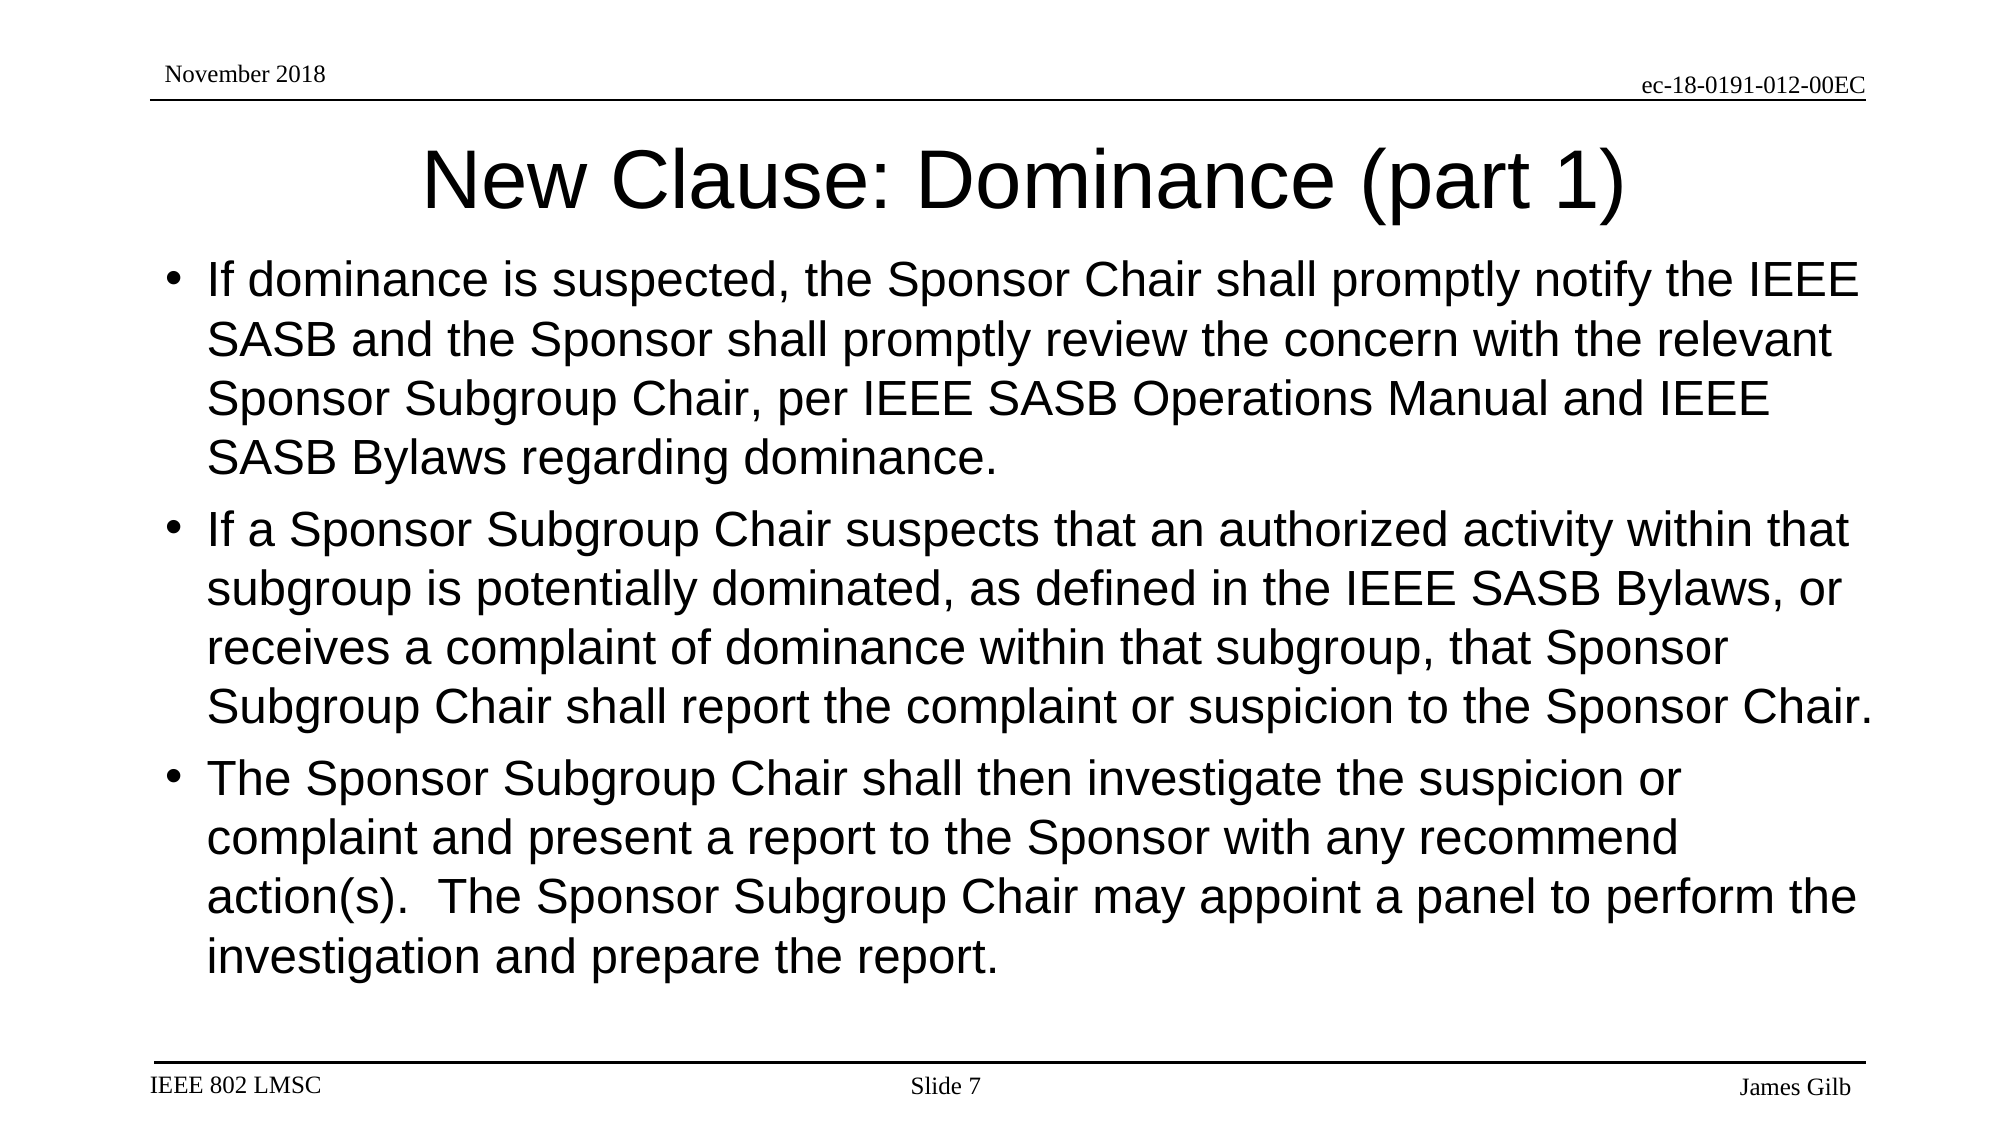

# New Clause: Dominance (part 1)
If dominance is suspected, the Sponsor Chair shall promptly notify the IEEE SASB and the Sponsor shall promptly review the concern with the relevant Sponsor Subgroup Chair, per IEEE SASB Operations Manual and IEEE SASB Bylaws regarding dominance.
If a Sponsor Subgroup Chair suspects that an authorized activity within that subgroup is potentially dominated, as defined in the IEEE SASB Bylaws, or receives a complaint of dominance within that subgroup, that Sponsor Subgroup Chair shall report the complaint or suspicion to the Sponsor Chair.
The Sponsor Subgroup Chair shall then investigate the suspicion or complaint and present a report to the Sponsor with any recommend action(s). The Sponsor Subgroup Chair may appoint a panel to perform the investigation and prepare the report.
7